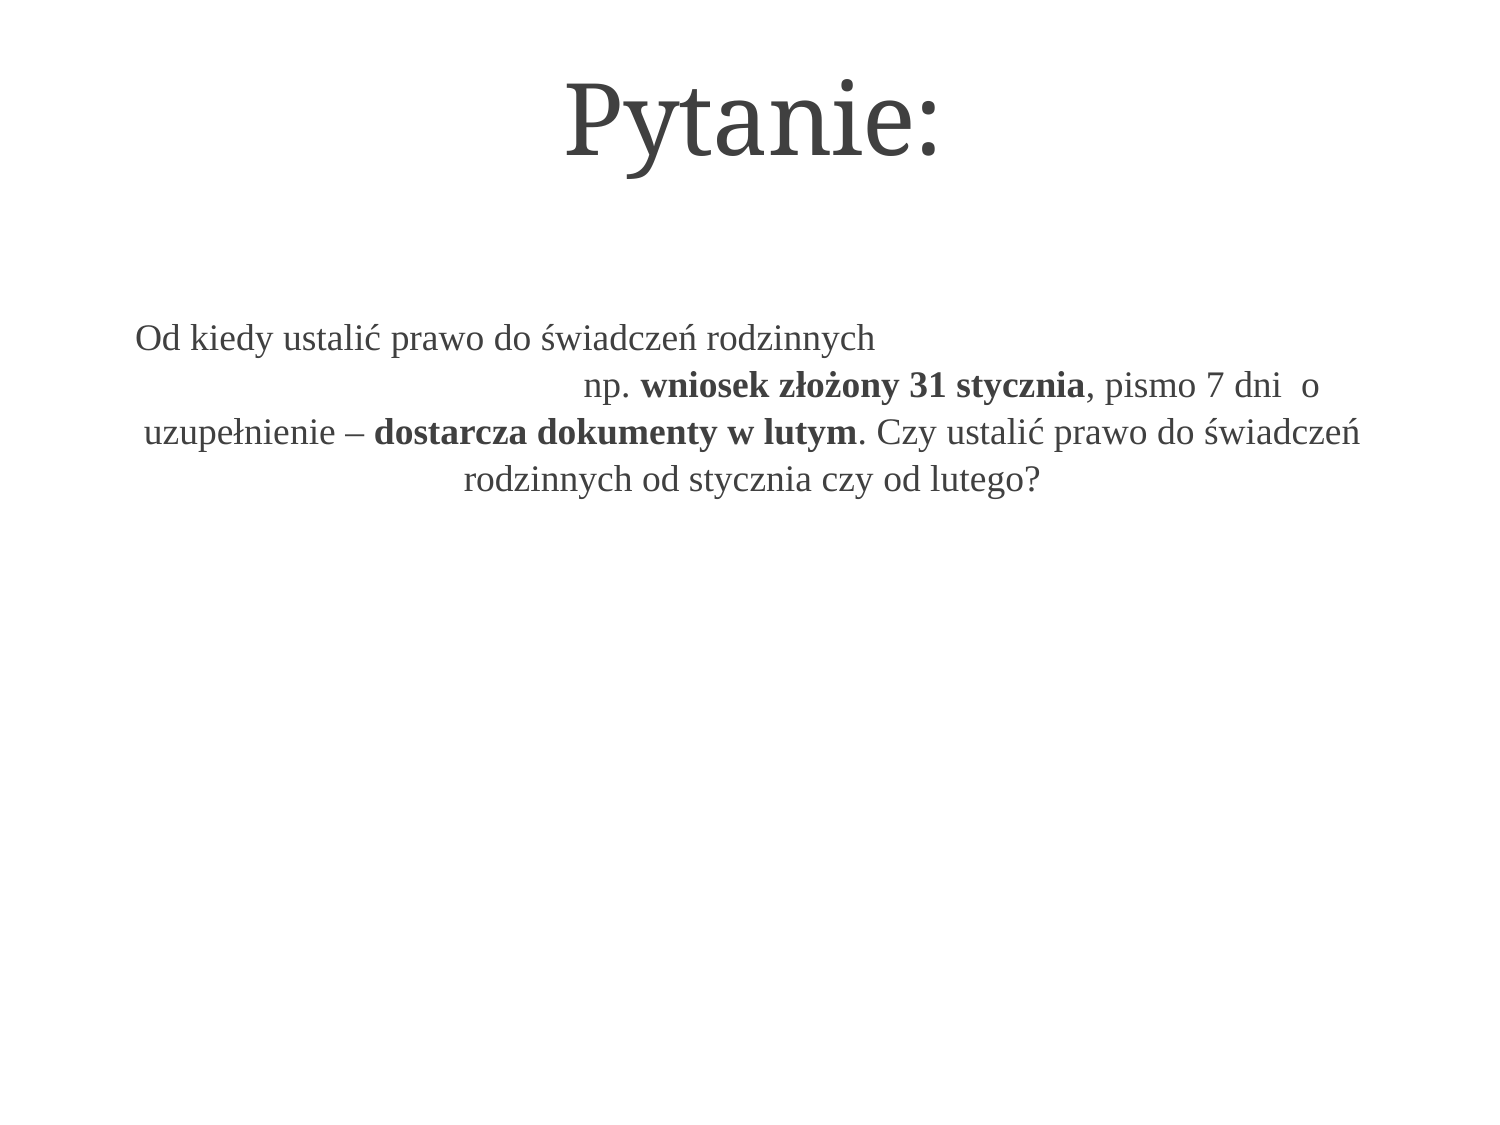

# Pytanie:
Od kiedy ustalić prawo do świadczeń rodzinnych np. wniosek złożony 31 stycznia, pismo 7 dni o uzupełnienie – dostarcza dokumenty w lutym. Czy ustalić prawo do świadczeń rodzinnych od stycznia czy od lutego?